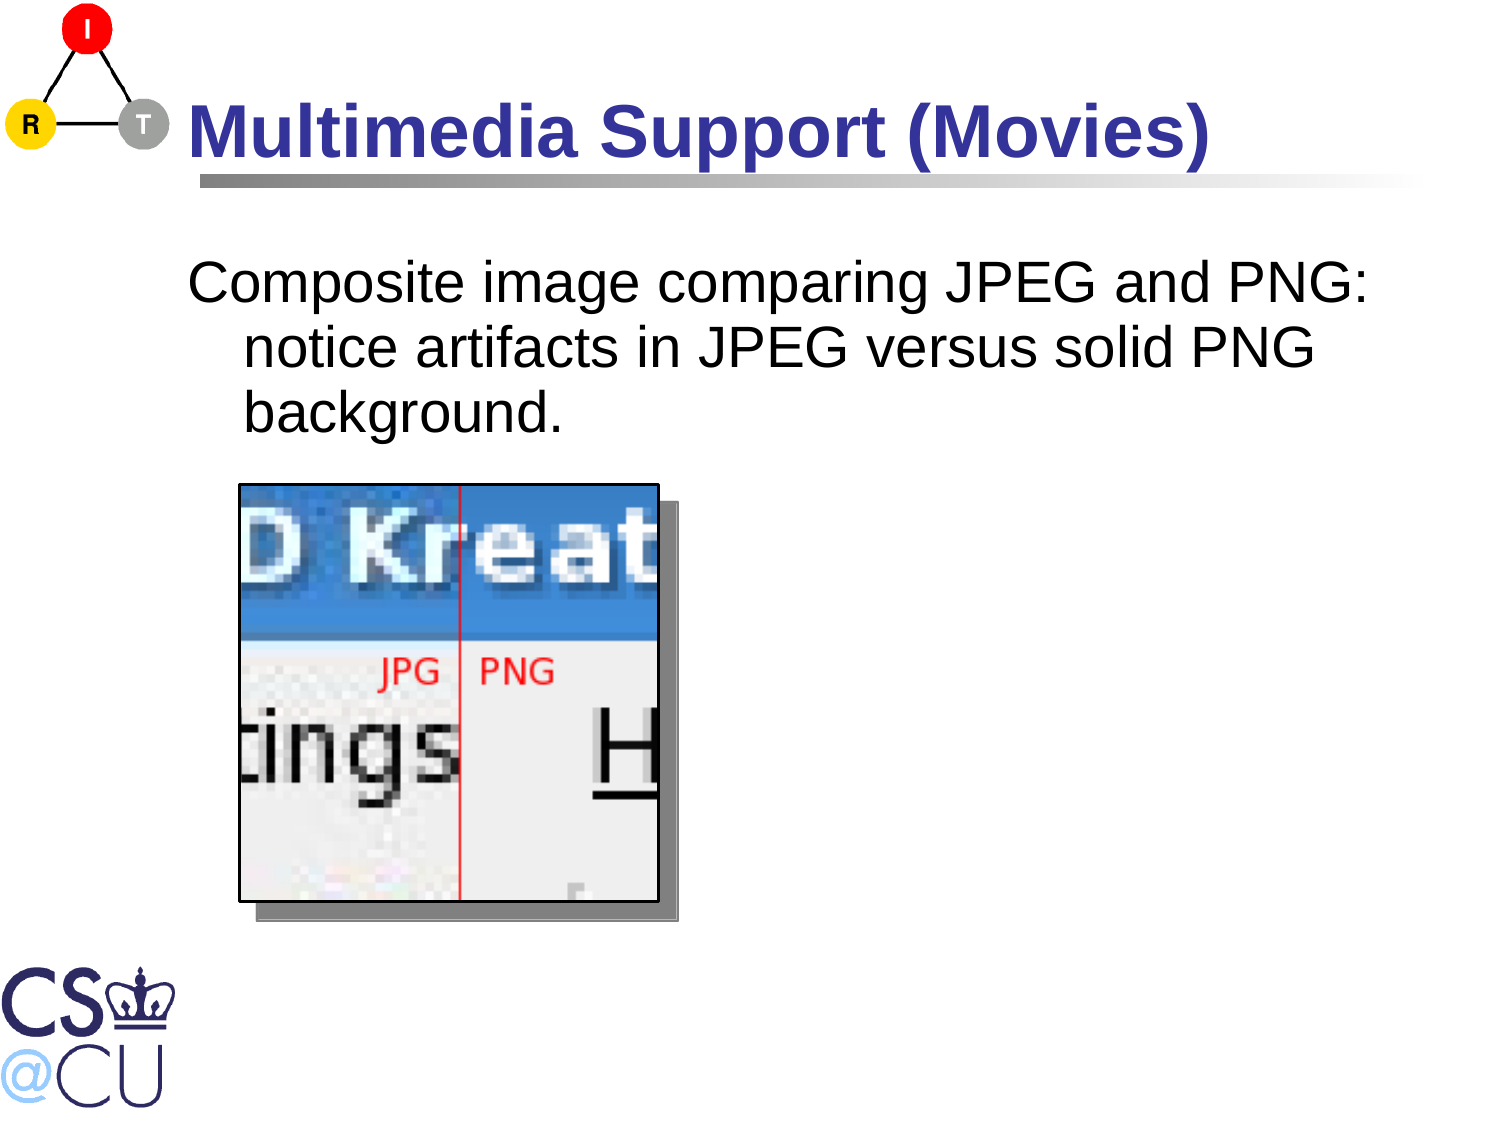

# Multimedia Support (Movies)
Composite image comparing JPEG and PNG: notice artifacts in JPEG versus solid PNG background.